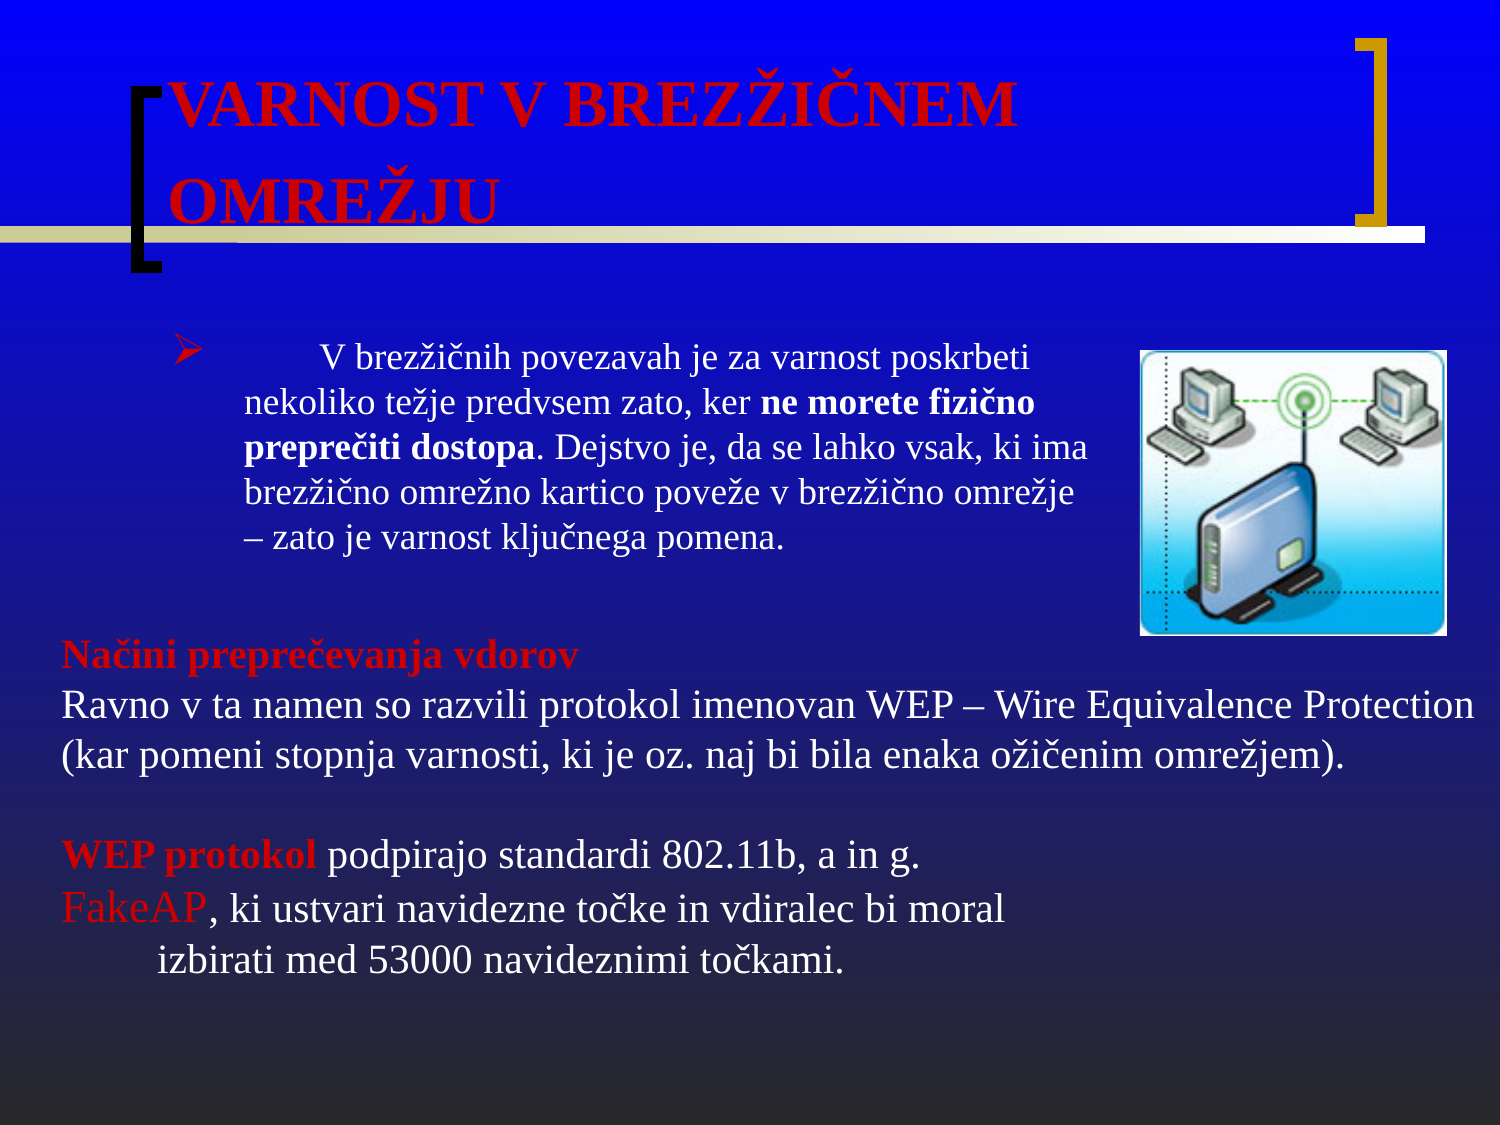

# VARNOST V BREZŽIČNEM OMREŽJU
	V brezžičnih povezavah je za varnost poskrbeti nekoliko težje predvsem zato, ker ne morete fizično preprečiti dostopa. Dejstvo je, da se lahko vsak, ki ima brezžično omrežno kartico poveže v brezžično omrežje – zato je varnost ključnega pomena.
Načini preprečevanja vdorov
Ravno v ta namen so razvili protokol imenovan WEP – Wire Equivalence Protection
(kar pomeni stopnja varnosti, ki je oz. naj bi bila enaka ožičenim omrežjem).
WEP protokol podpirajo standardi 802.11b, a in g.
FakeAP, ki ustvari navidezne točke in vdiralec bi moral
	 izbirati med 53000 navideznimi točkami.